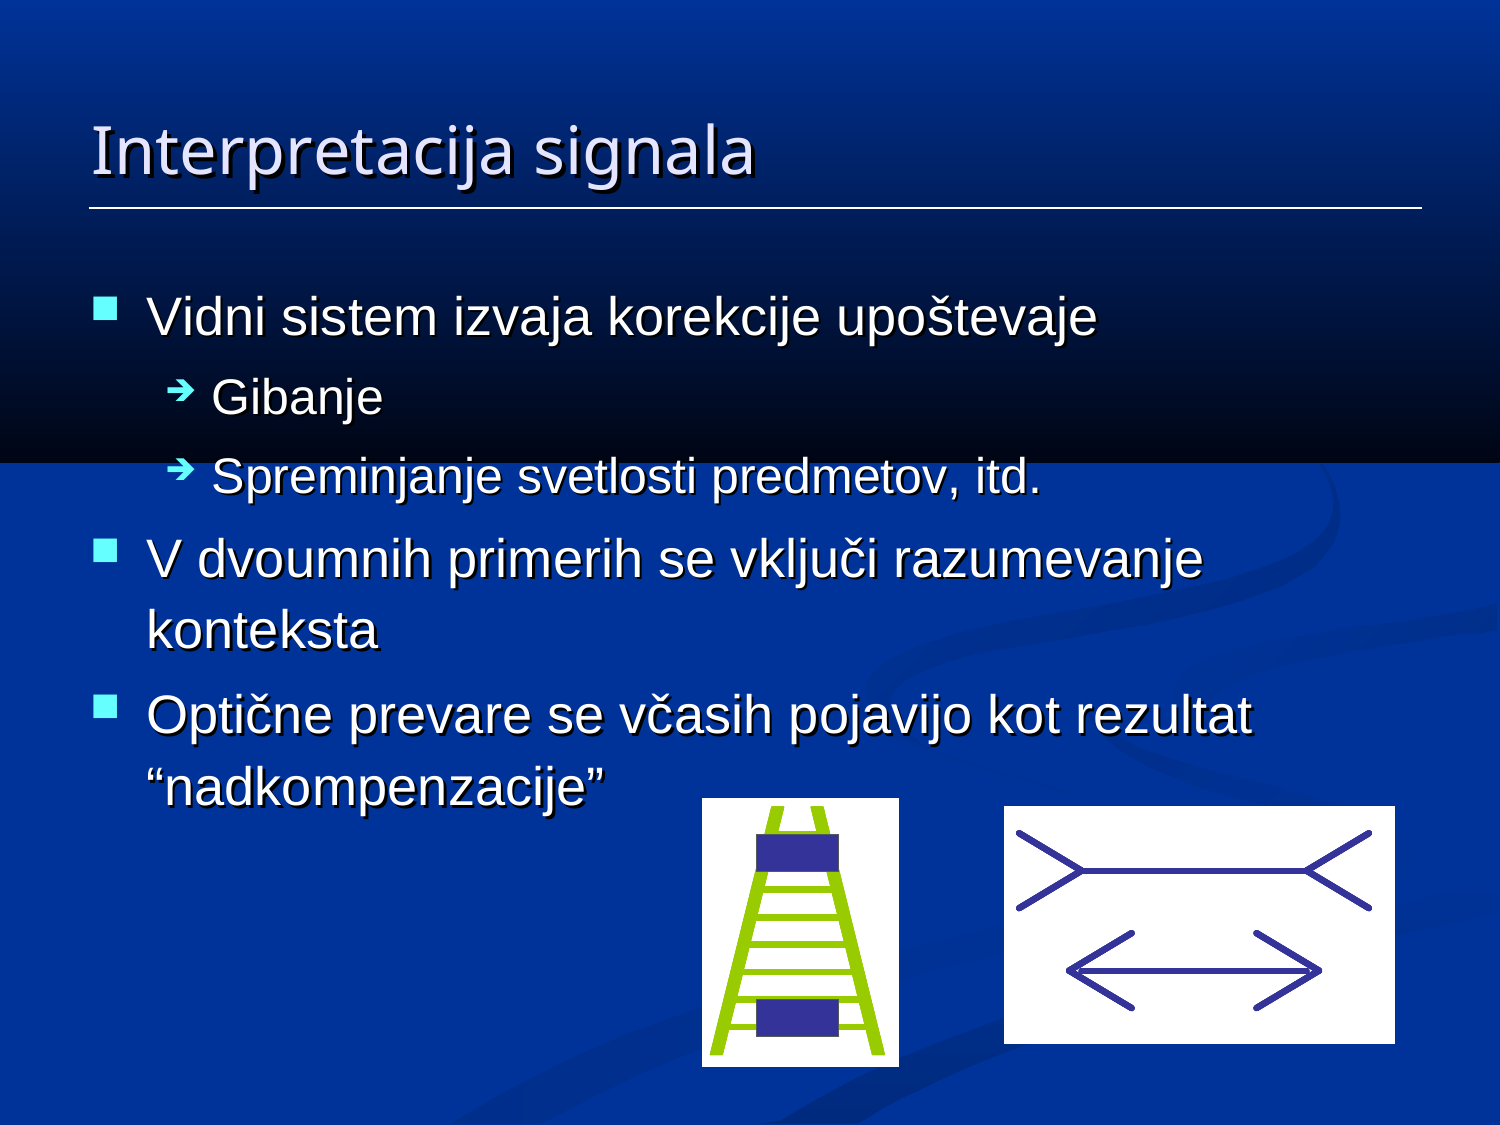

Interpretacija signala
# Vidni sistem izvaja korekcije upoštevaje
Gibanje
Spreminjanje svetlosti predmetov, itd.
V dvoumnih primerih se vključi razumevanje konteksta
Optične prevare se včasih pojavijo kot rezultat “nadkompenzacije”